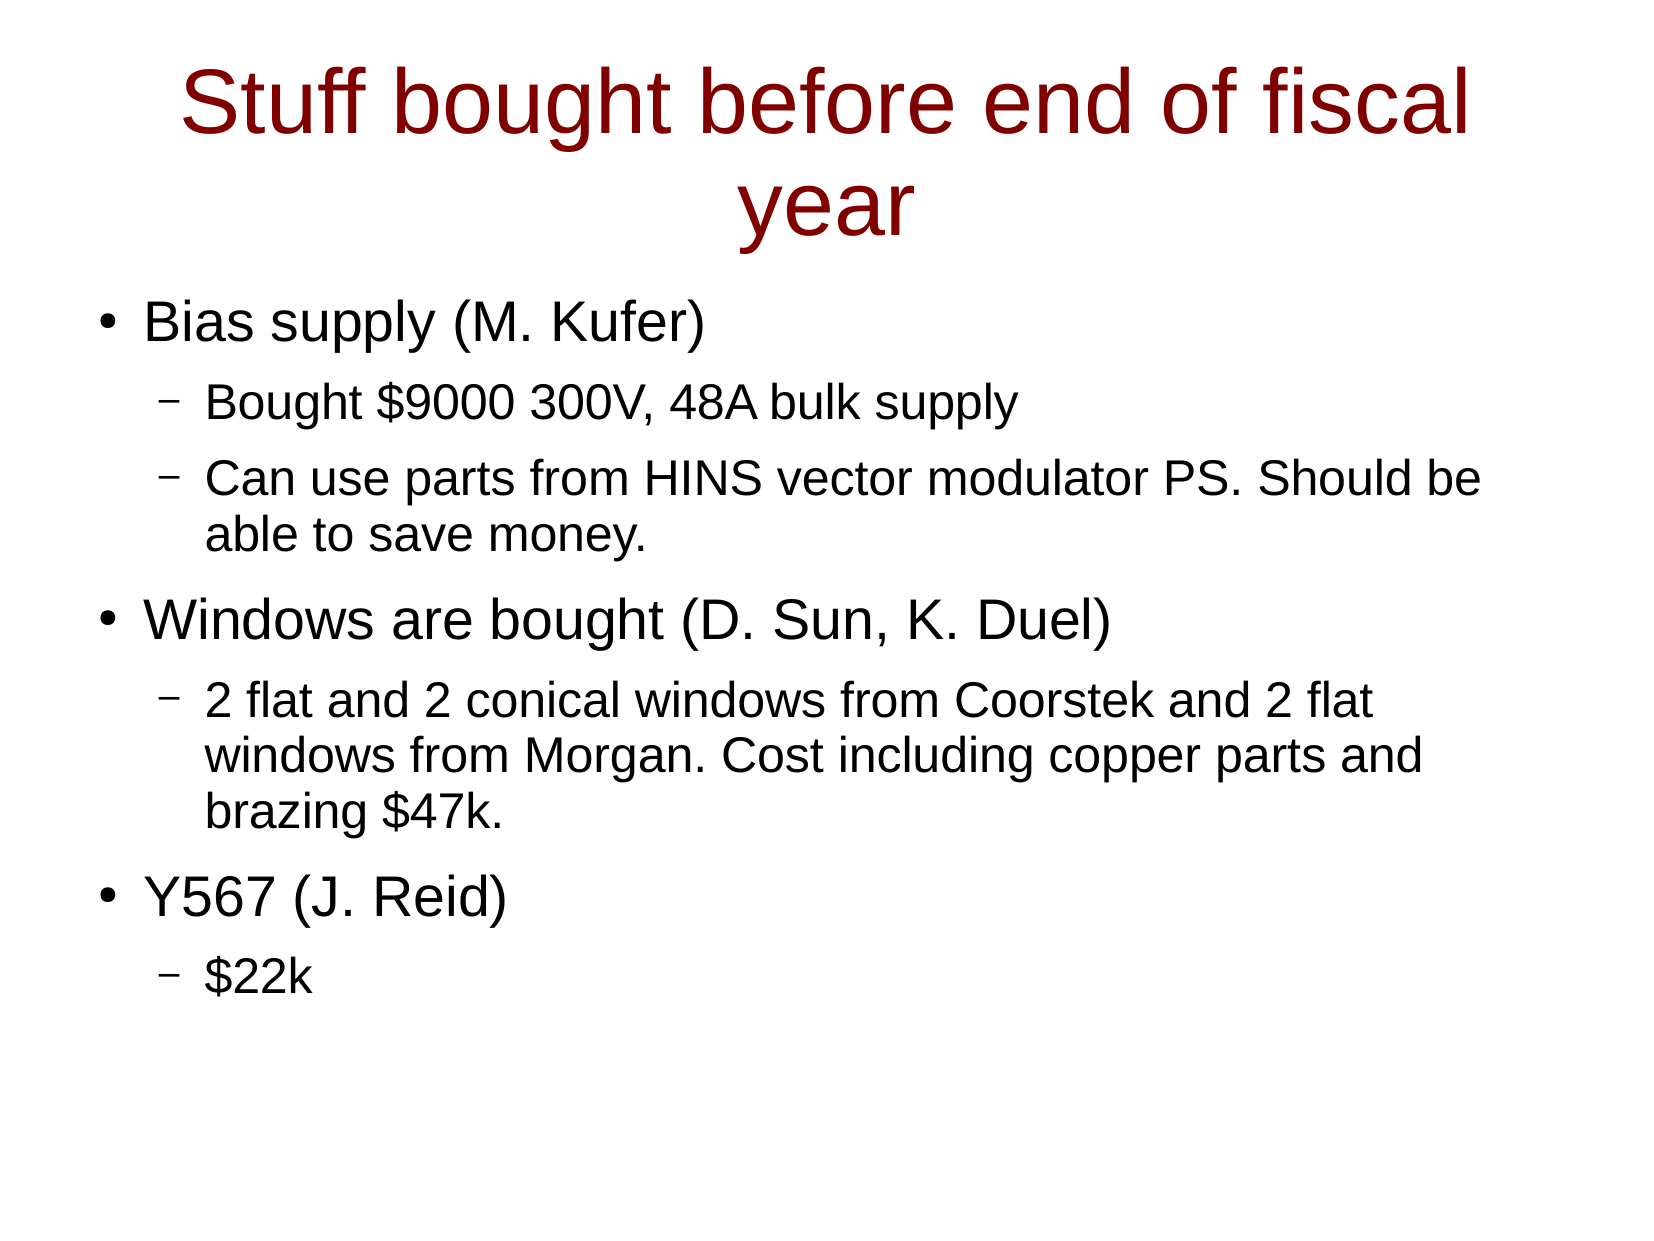

# Stuff bought before end of fiscal year
Bias supply (M. Kufer)
Bought $9000 300V, 48A bulk supply
Can use parts from HINS vector modulator PS. Should be able to save money.
Windows are bought (D. Sun, K. Duel)
2 flat and 2 conical windows from Coorstek and 2 flat windows from Morgan. Cost including copper parts and brazing $47k.
Y567 (J. Reid)
$22k